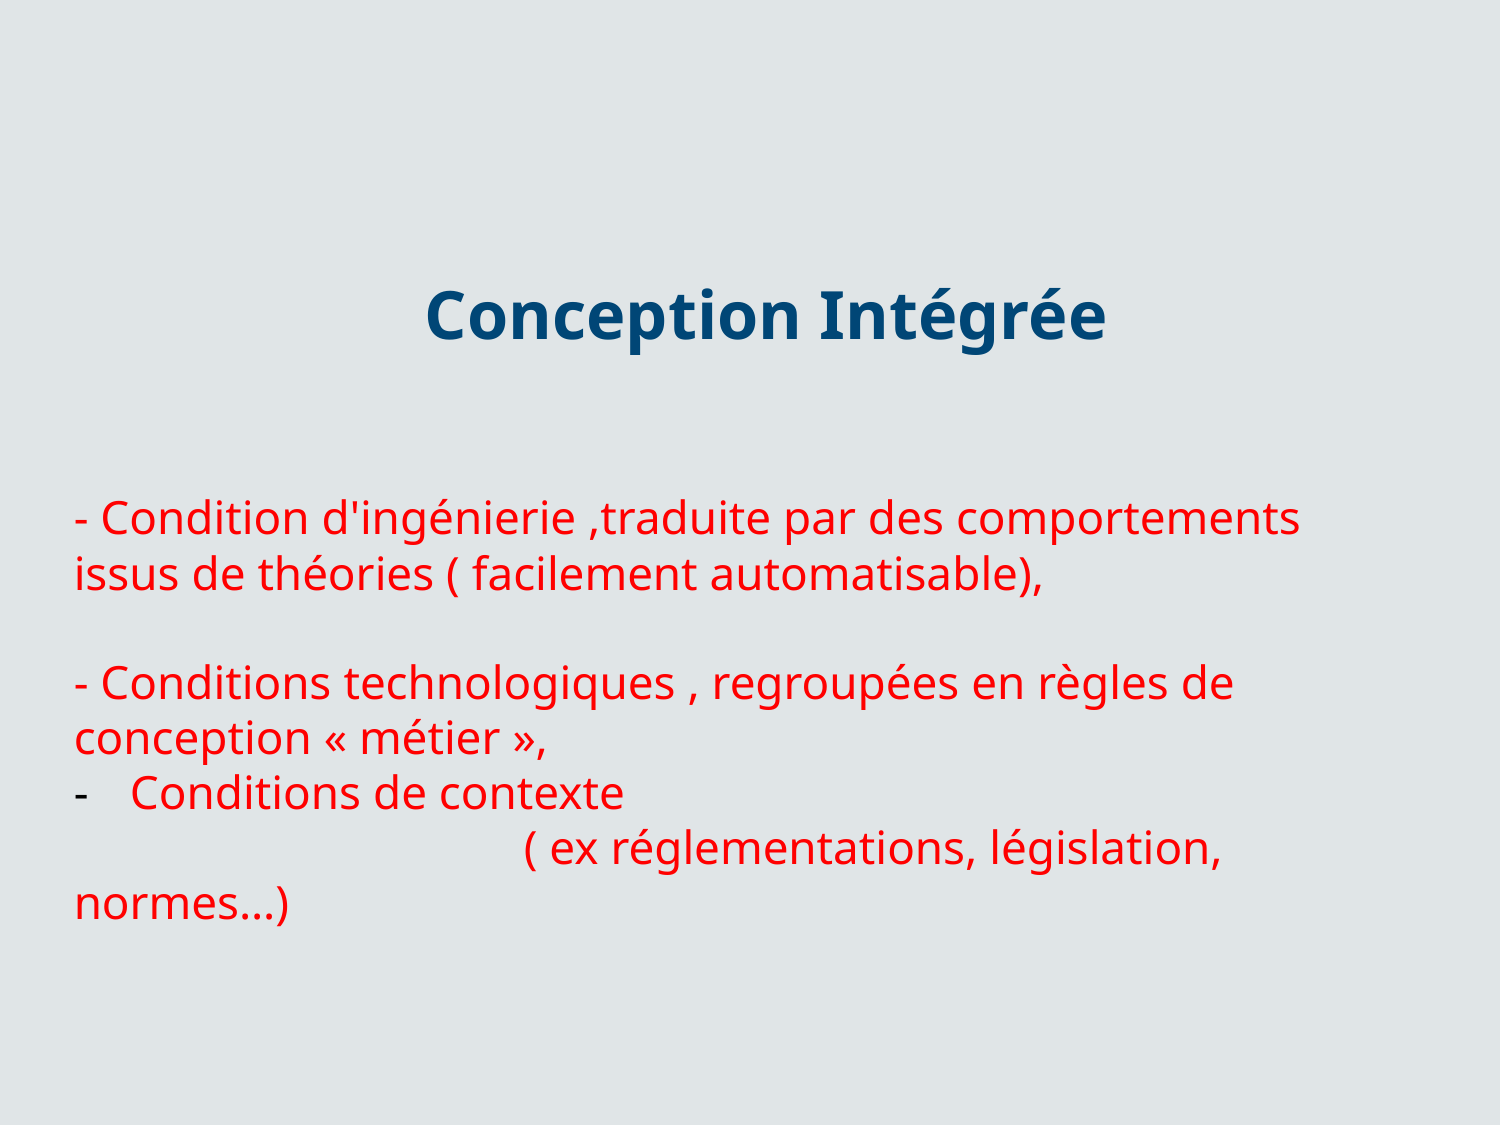

Conception Intégrée
- Condition d'ingénierie ,traduite par des comportements issus de théories ( facilement automatisable),
- Conditions technologiques , regroupées en règles de conception « métier »,
Conditions de contexte
						( ex réglementations, législation, normes…)